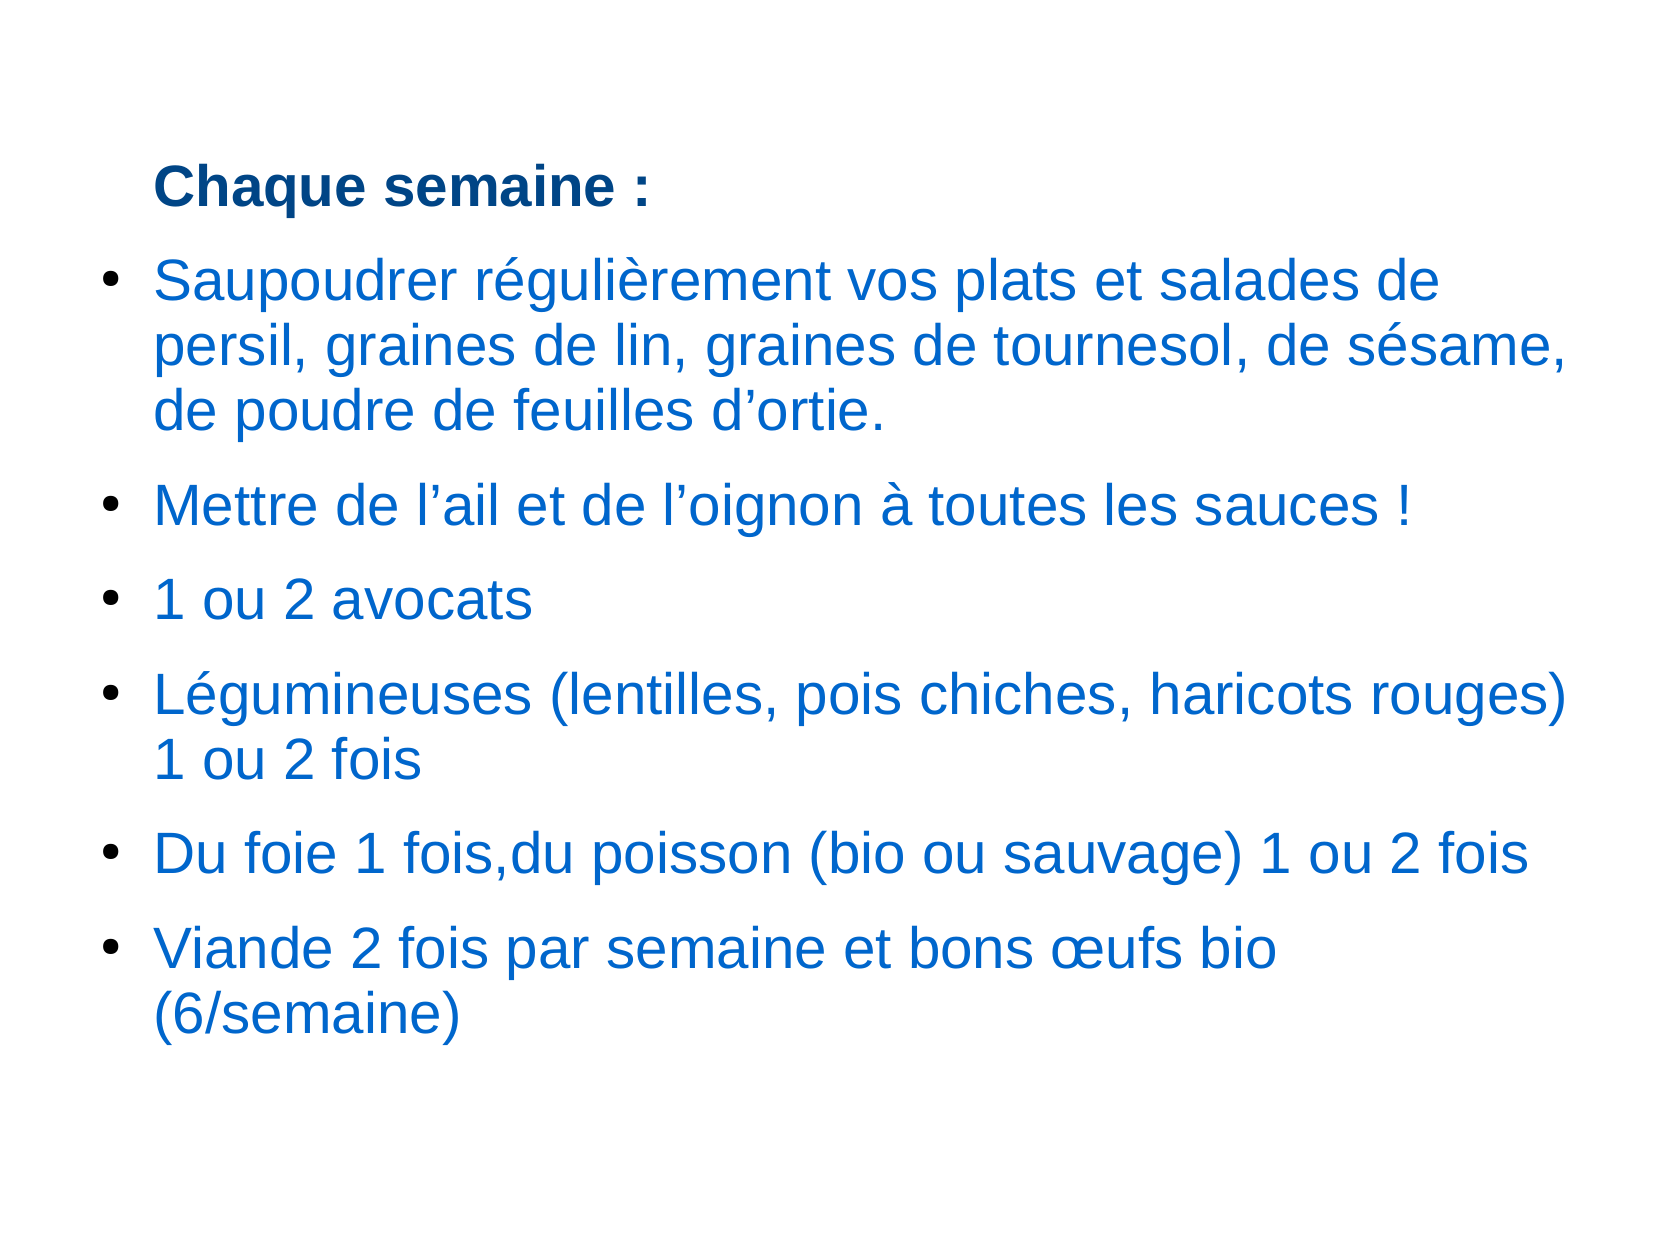

# Chaque semaine :
Saupoudrer régulièrement vos plats et salades de persil, graines de lin, graines de tournesol, de sésame, de poudre de feuilles d’ortie.
Mettre de l’ail et de l’oignon à toutes les sauces !
1 ou 2 avocats
Légumineuses (lentilles, pois chiches, haricots rouges) 1 ou 2 fois
Du foie 1 fois,du poisson (bio ou sauvage) 1 ou 2 fois
Viande 2 fois par semaine et bons œufs bio (6/semaine)